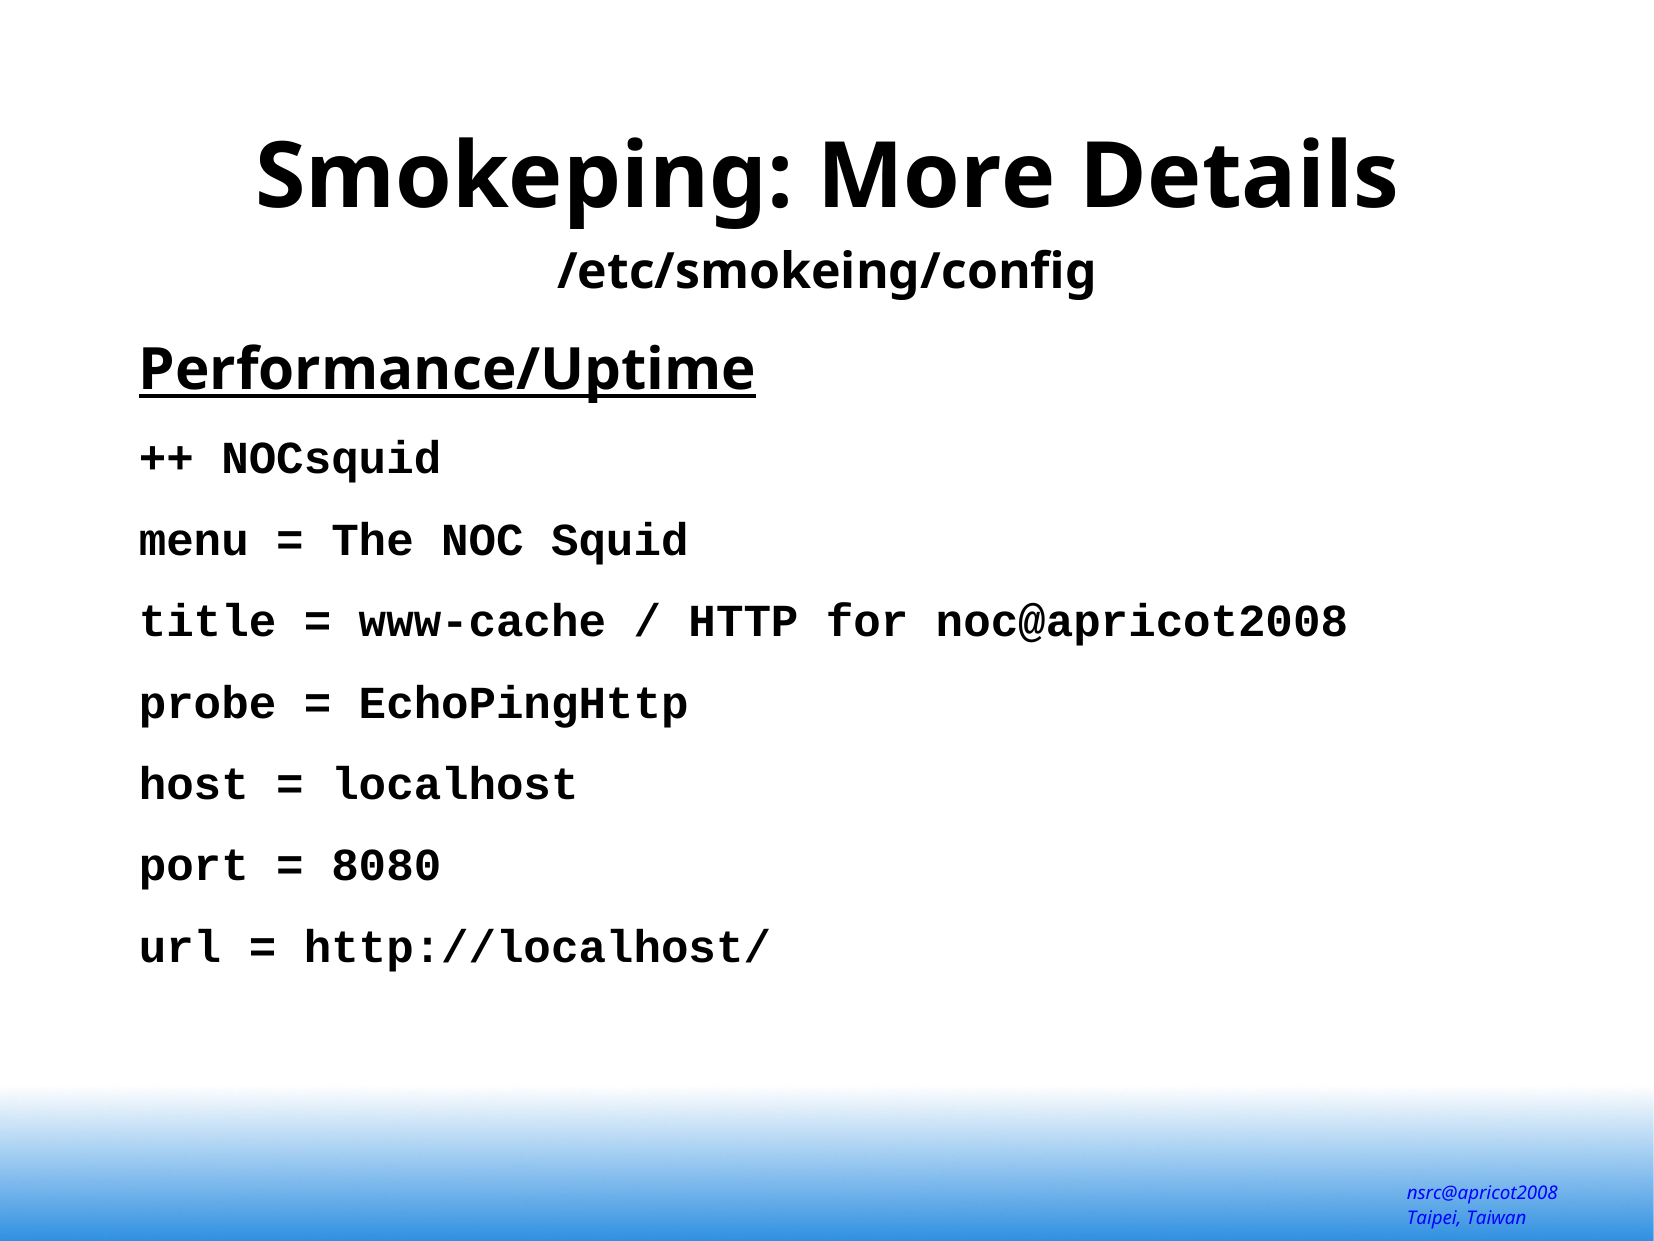

# Smokeping: More Details /etc/smokeing/config
Performance/Uptime
++ NOCsquid
menu = The NOC Squid
title = www-cache / HTTP for noc@apricot2008
probe = EchoPingHttp
host = localhost
port = 8080
url = http://localhost/